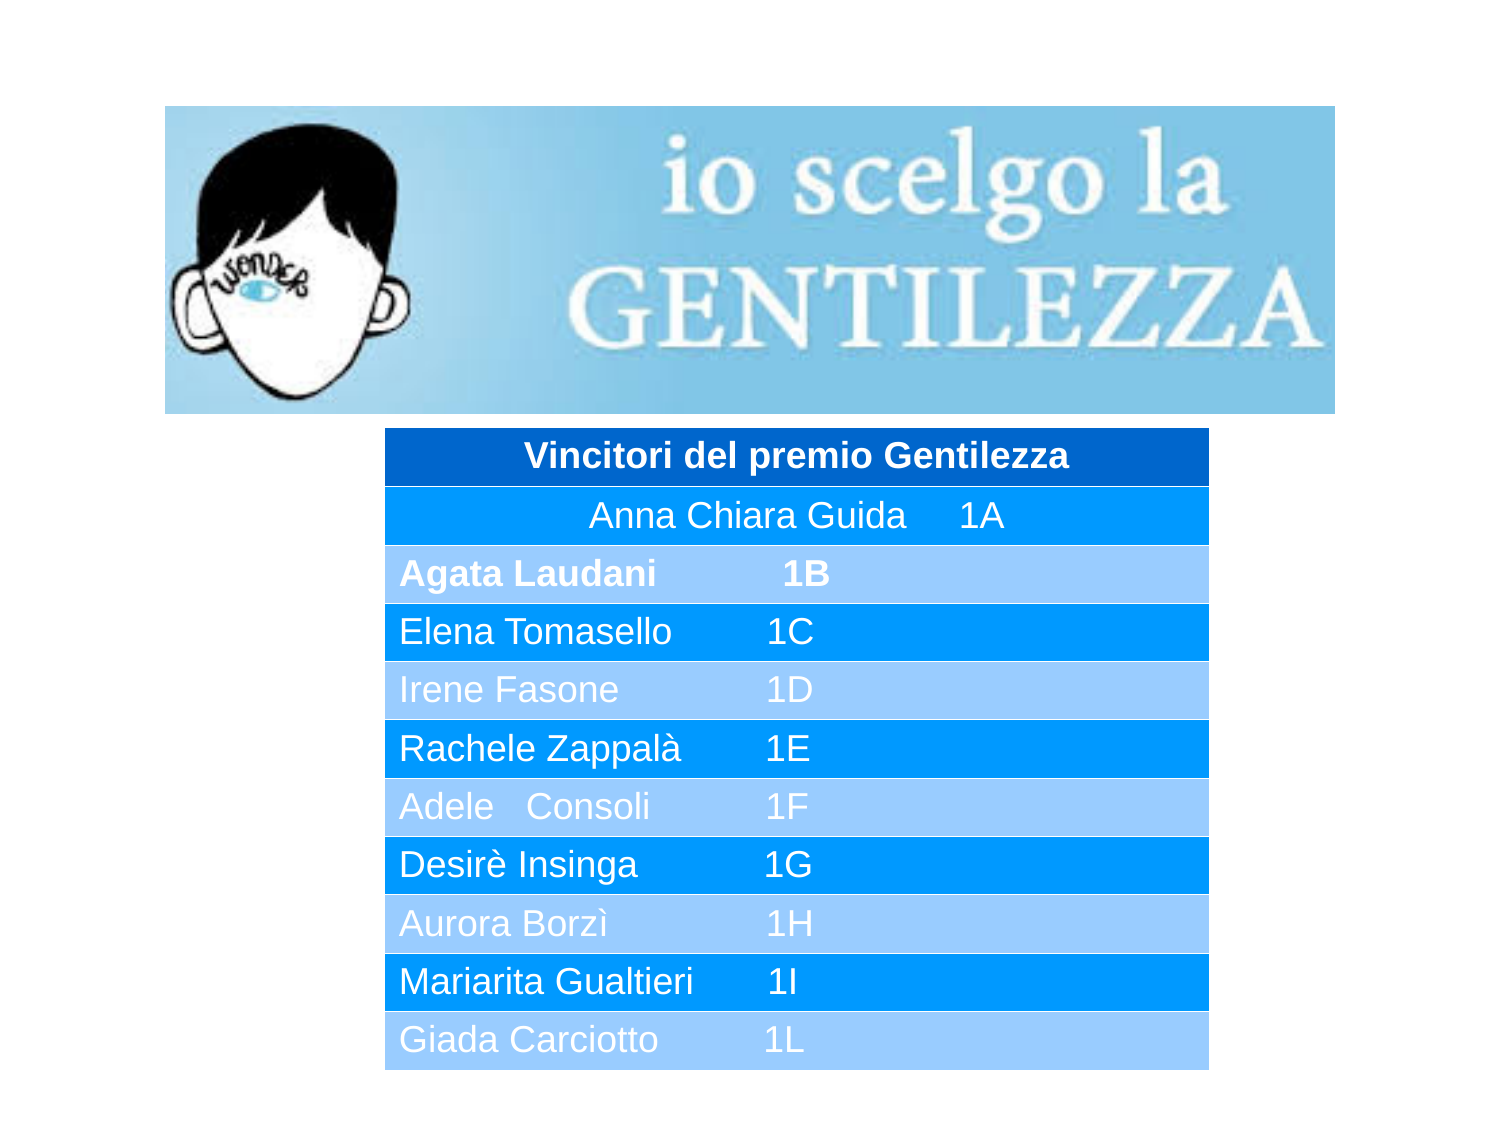

| Vincitori del premio Gentilezza |
| --- |
| Anna Chiara Guida 1A |
| Agata Laudani 1B |
| Elena Tomasello 1C |
| Irene Fasone 1D |
| Rachele Zappalà 1E |
| Adele Consoli 1F |
| Desirè Insinga 1G |
| Aurora Borzì 1H |
| Mariarita Gualtieri 1I |
| Giada Carciotto 1L |